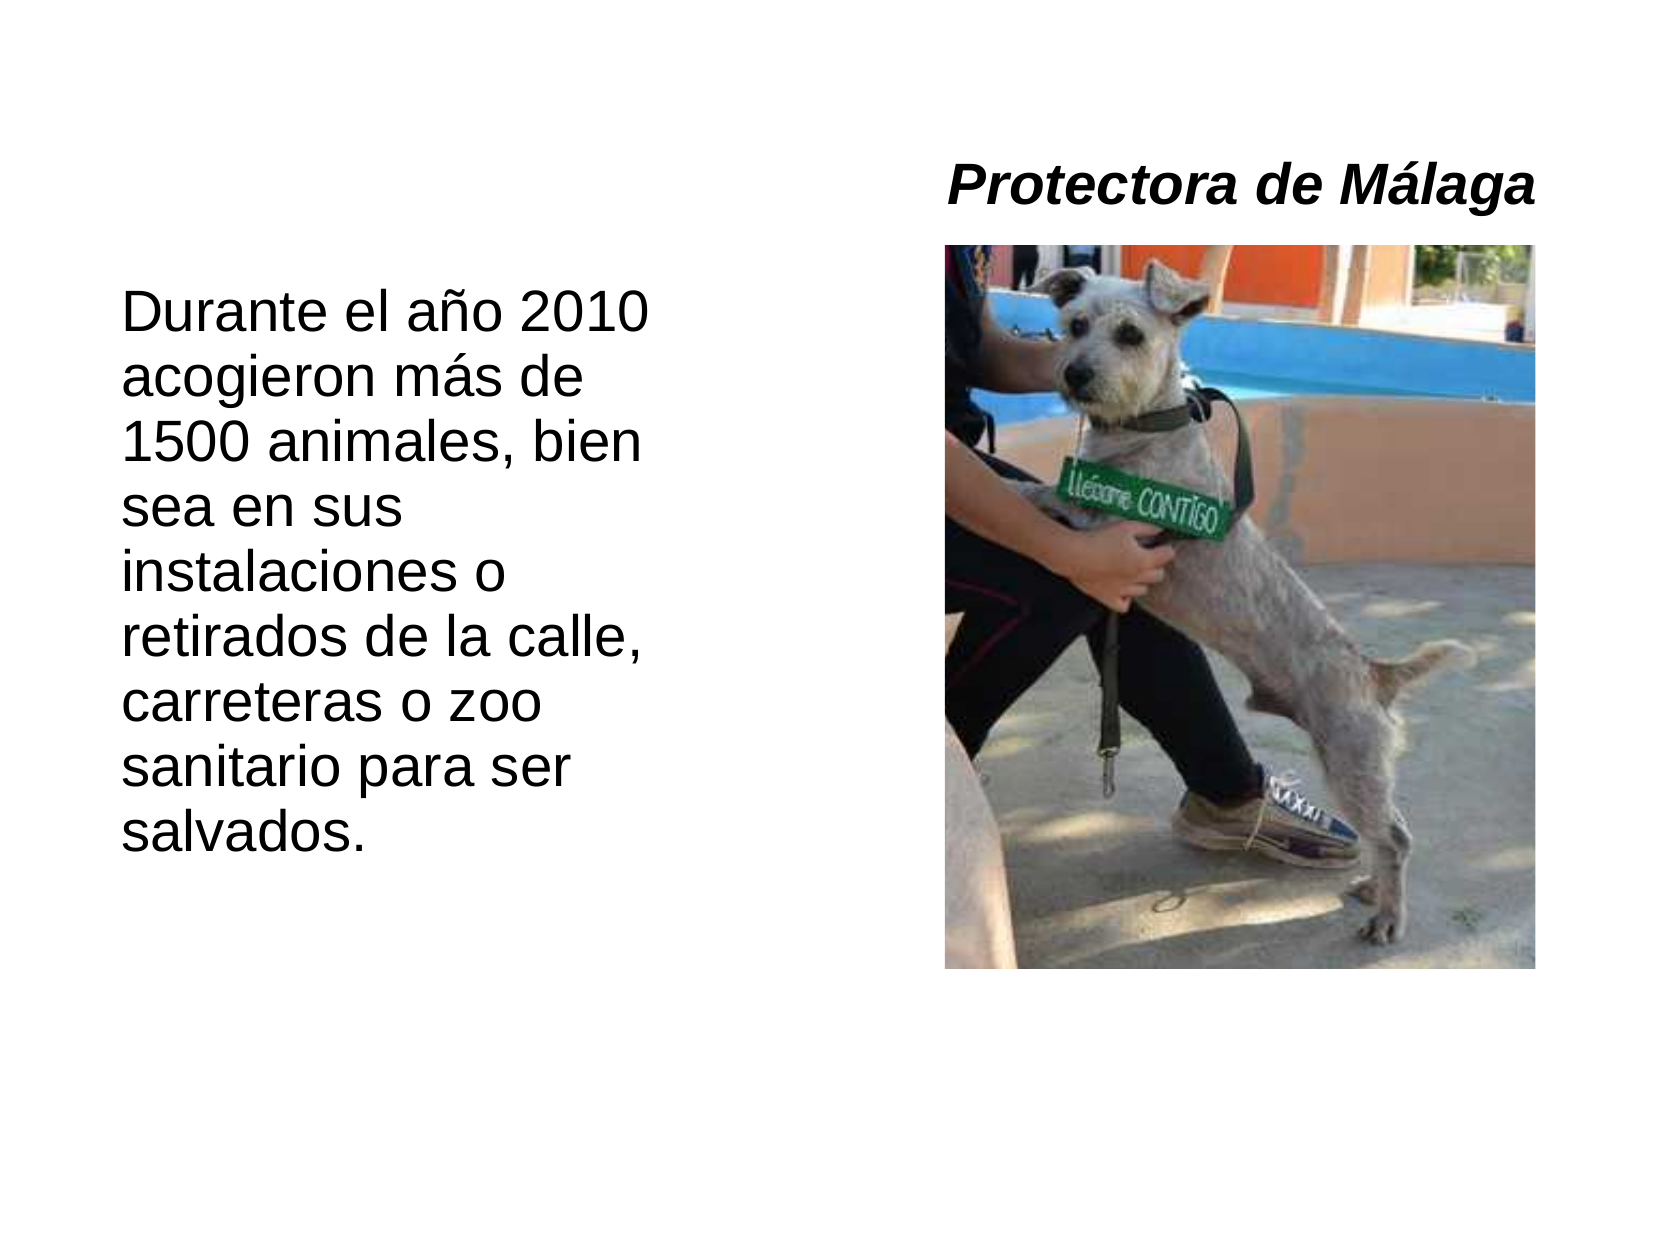

Protectora de Málaga
Durante el año 2010 acogieron más de 1500 animales, bien sea en sus instalaciones o retirados de la calle, carreteras o zoo sanitario para ser salvados.